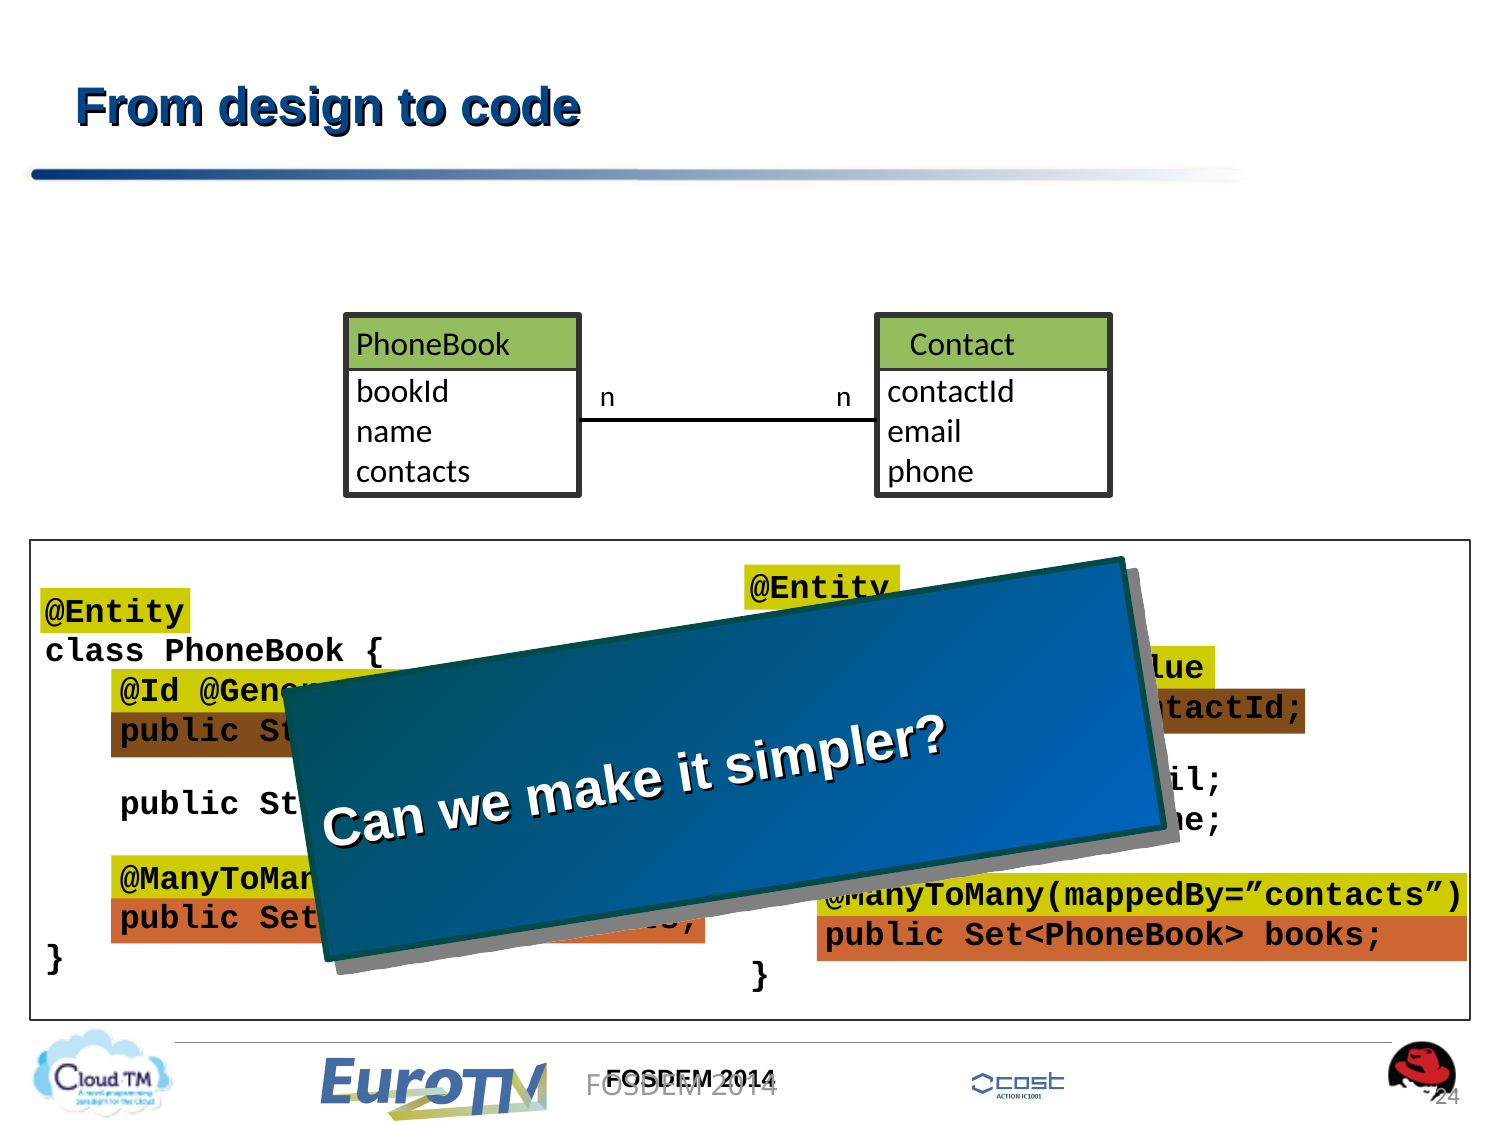

# From design to code
PhoneBook
 Contact
bookId
name
contacts
contactId
email
phone
n
n
@Entity
class Contact {
	@Id @GeneratedValue
	public String contactId;
	public String email;
	public String phone;
	@ManyToMany(mappedBy=”contacts”)
	public Set<PhoneBook> books;
}
@Entity
class PhoneBook {
	@Id @GeneratedValue
	public String bookId;
	public String name;
	@ManyToMany
	public Set<Contact> contacts;
}
Can we make it simpler?
FOSDEM 2014